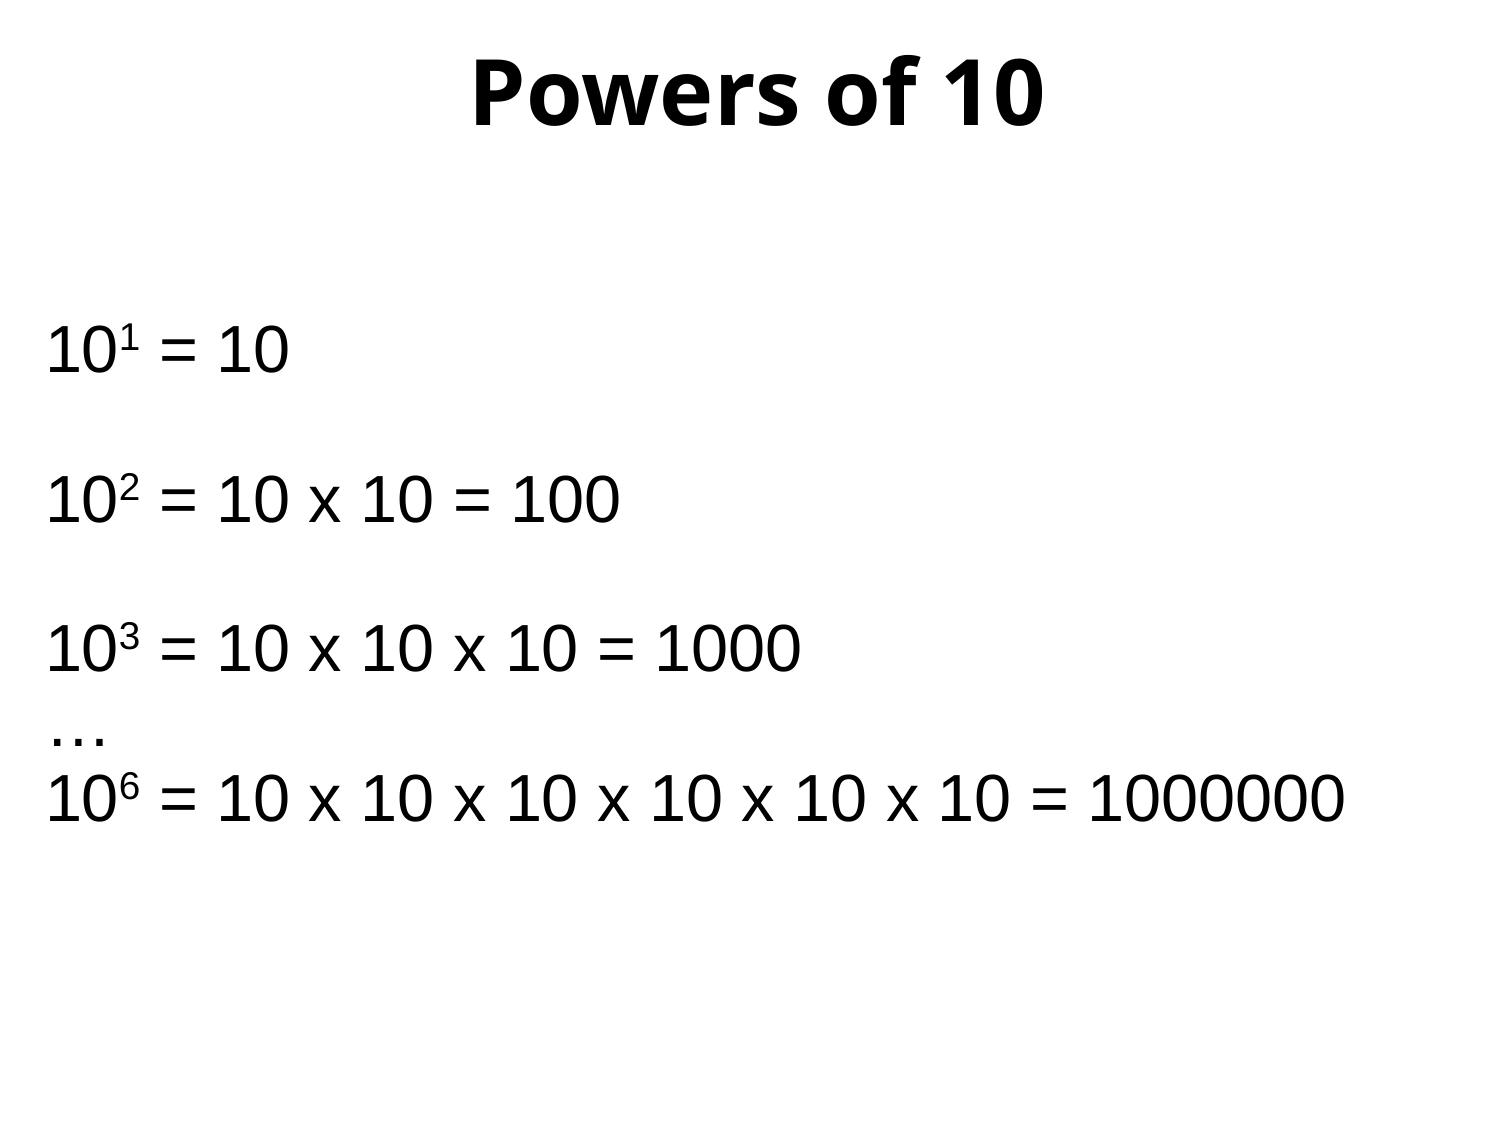

# Powers of 10
101 = 10
102 = 10 x 10 = 100
103 = 10 x 10 x 10 = 1000
…
106 = 10 x 10 x 10 x 10 x 10 x 10 = 1000000